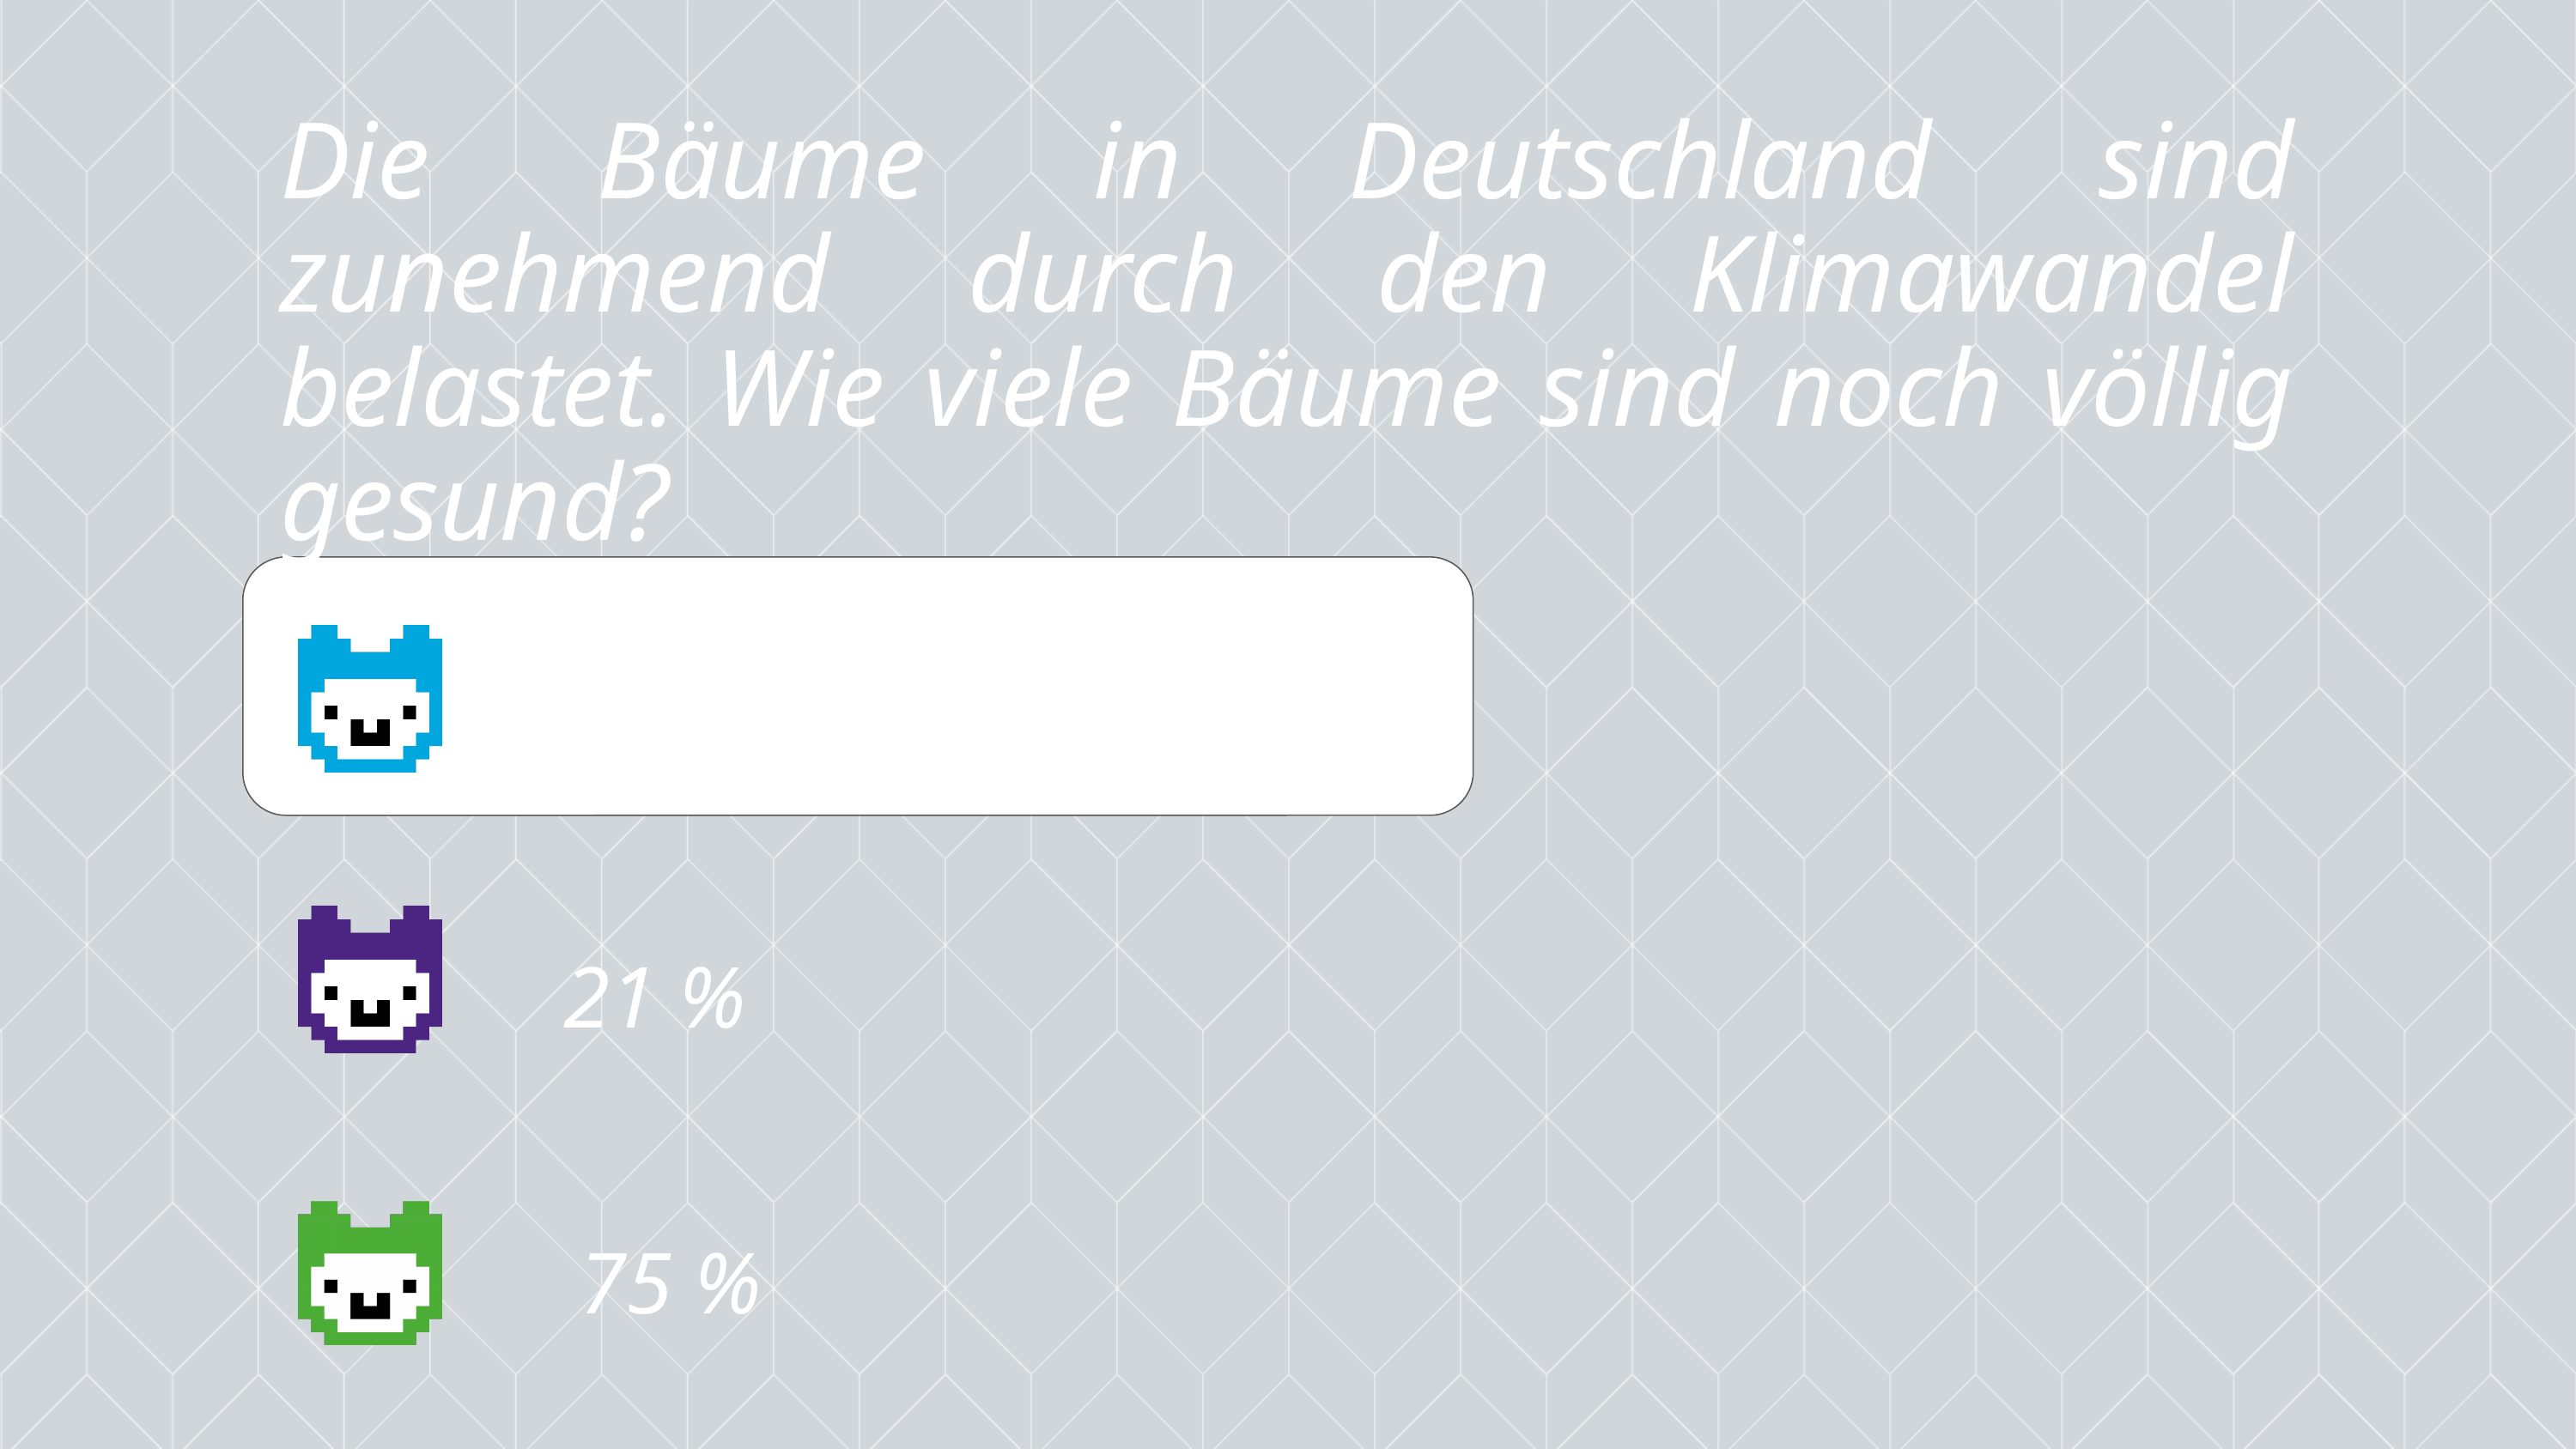

Die Bäume in Deutschland sind zunehmend durch den Klimawandel belastet. Wie viele Bäume sind noch völlig gesund?
5 %
21 %
75 %